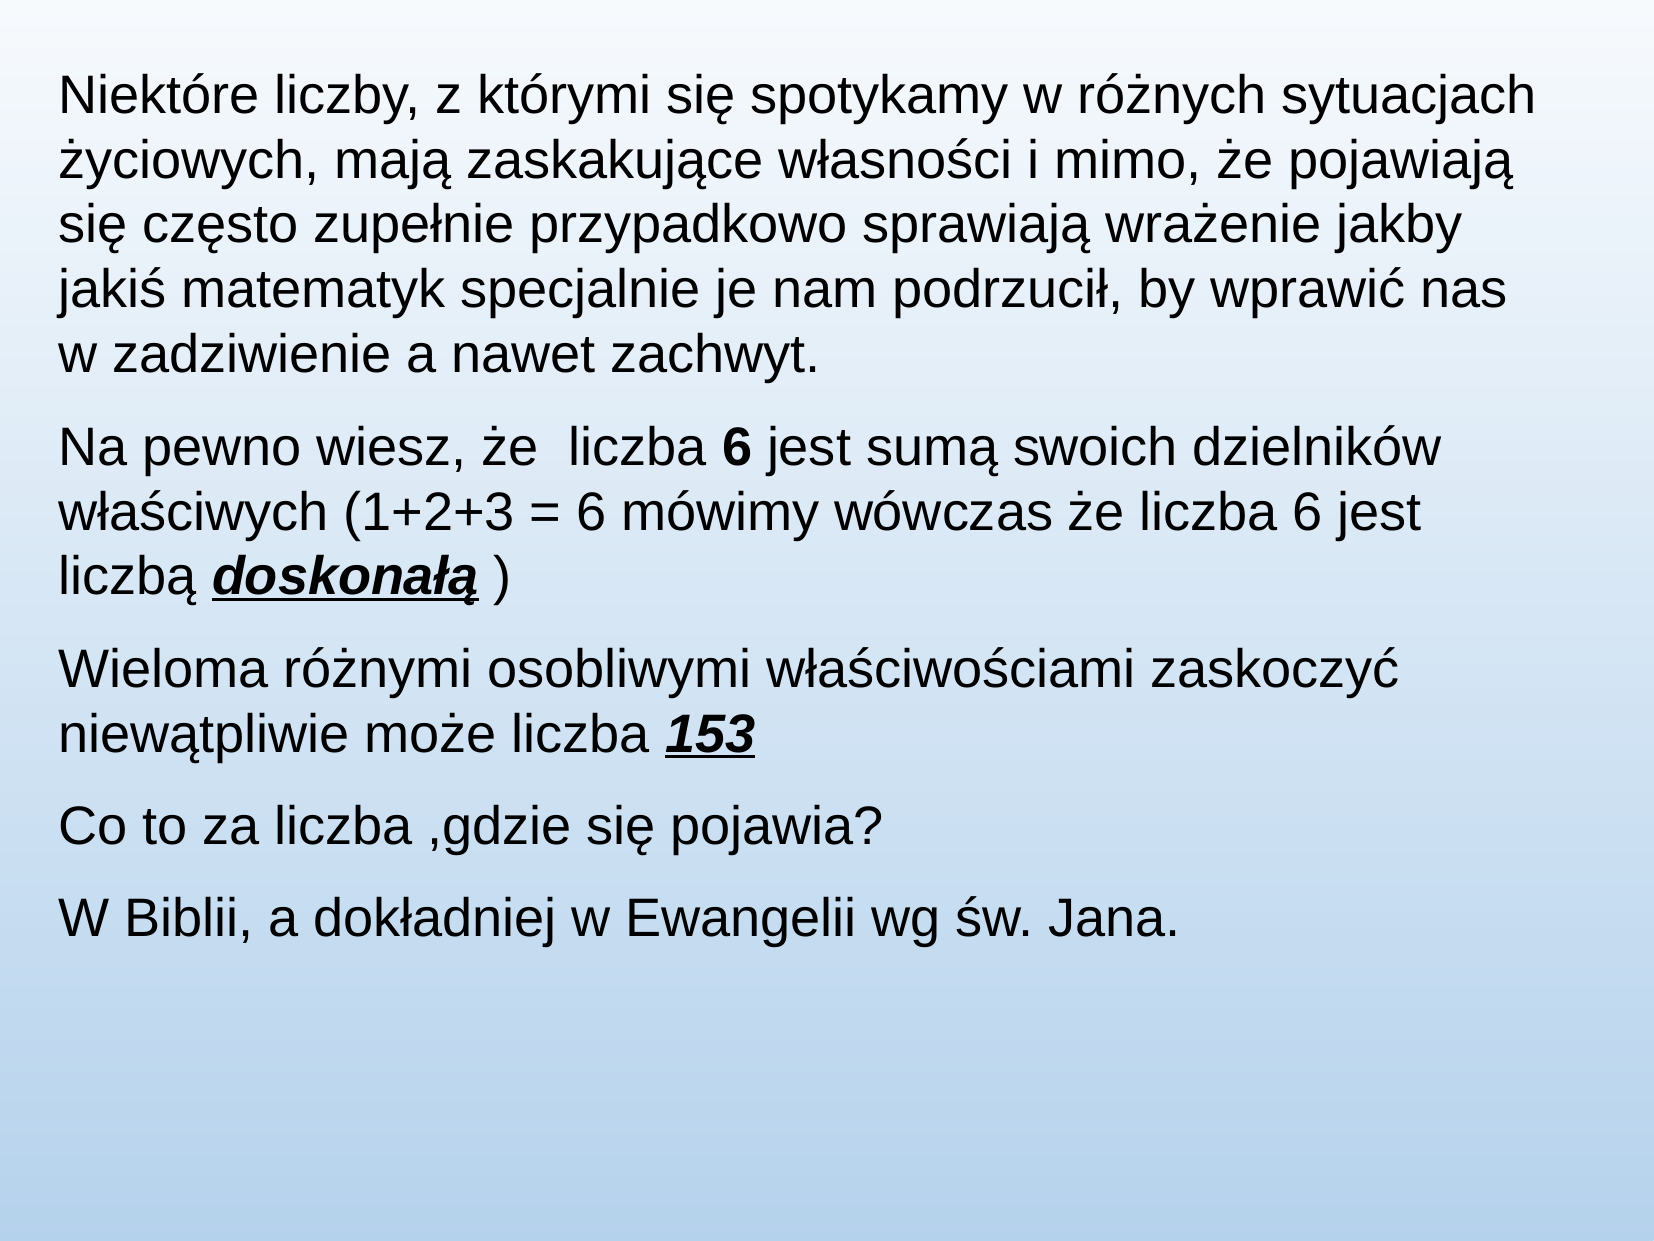

#
Niektóre liczby, z którymi się spotykamy w różnych sytuacjach życiowych, mają zaskakujące własności i mimo, że pojawiają się często zupełnie przypadkowo sprawiają wrażenie jakby jakiś matematyk specjalnie je nam podrzucił, by wprawić nas w zadziwienie a nawet zachwyt.
Na pewno wiesz, że liczba 6 jest sumą swoich dzielników właściwych (1+2+3 = 6 mówimy wówczas że liczba 6 jest liczbą doskonałą )
Wieloma różnymi osobliwymi właściwościami zaskoczyć niewątpliwie może liczba 153
Co to za liczba ,gdzie się pojawia?
W Biblii, a dokładniej w Ewangelii wg św. Jana.